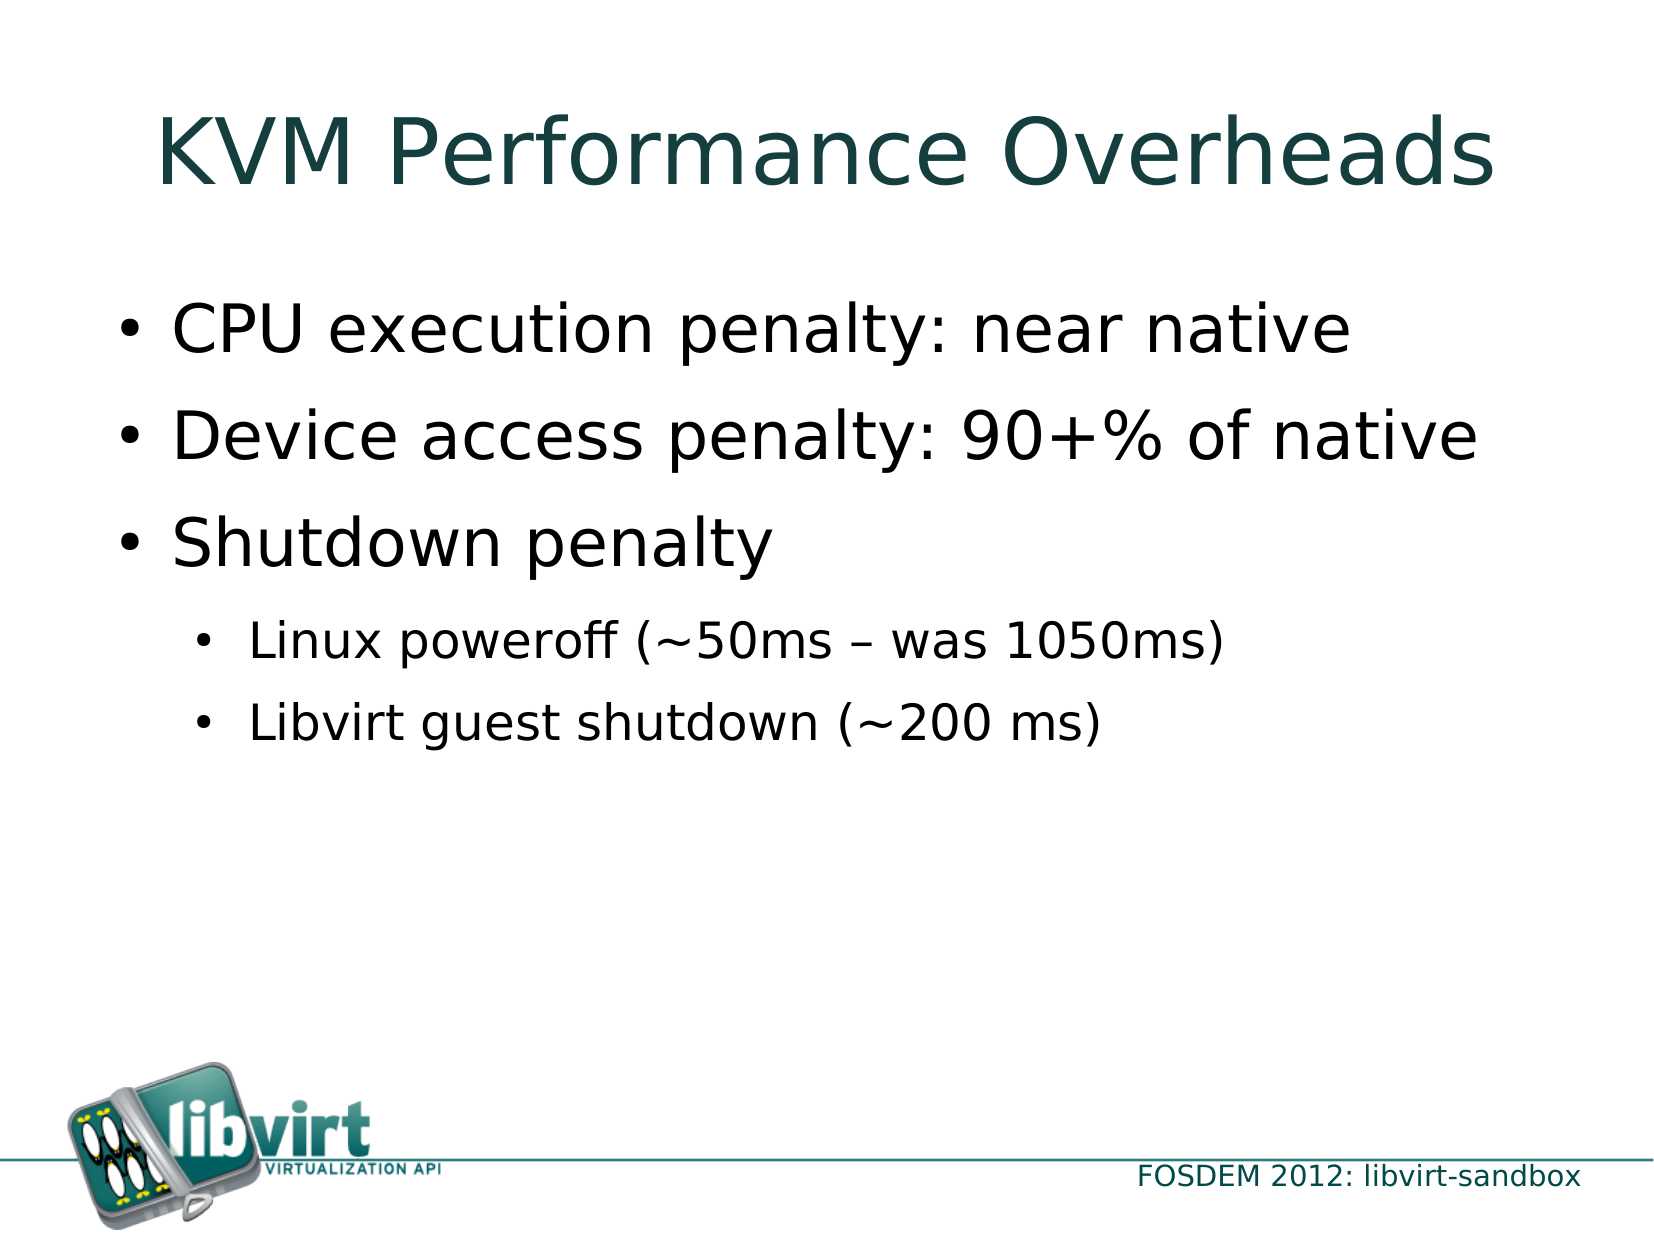

# KVM Performance Overheads
CPU execution penalty: near native
Device access penalty: 90+% of native
Shutdown penalty
Linux poweroff (~50ms – was 1050ms)
Libvirt guest shutdown (~200 ms)
FOSDEM 2012: libvirt-sandbox